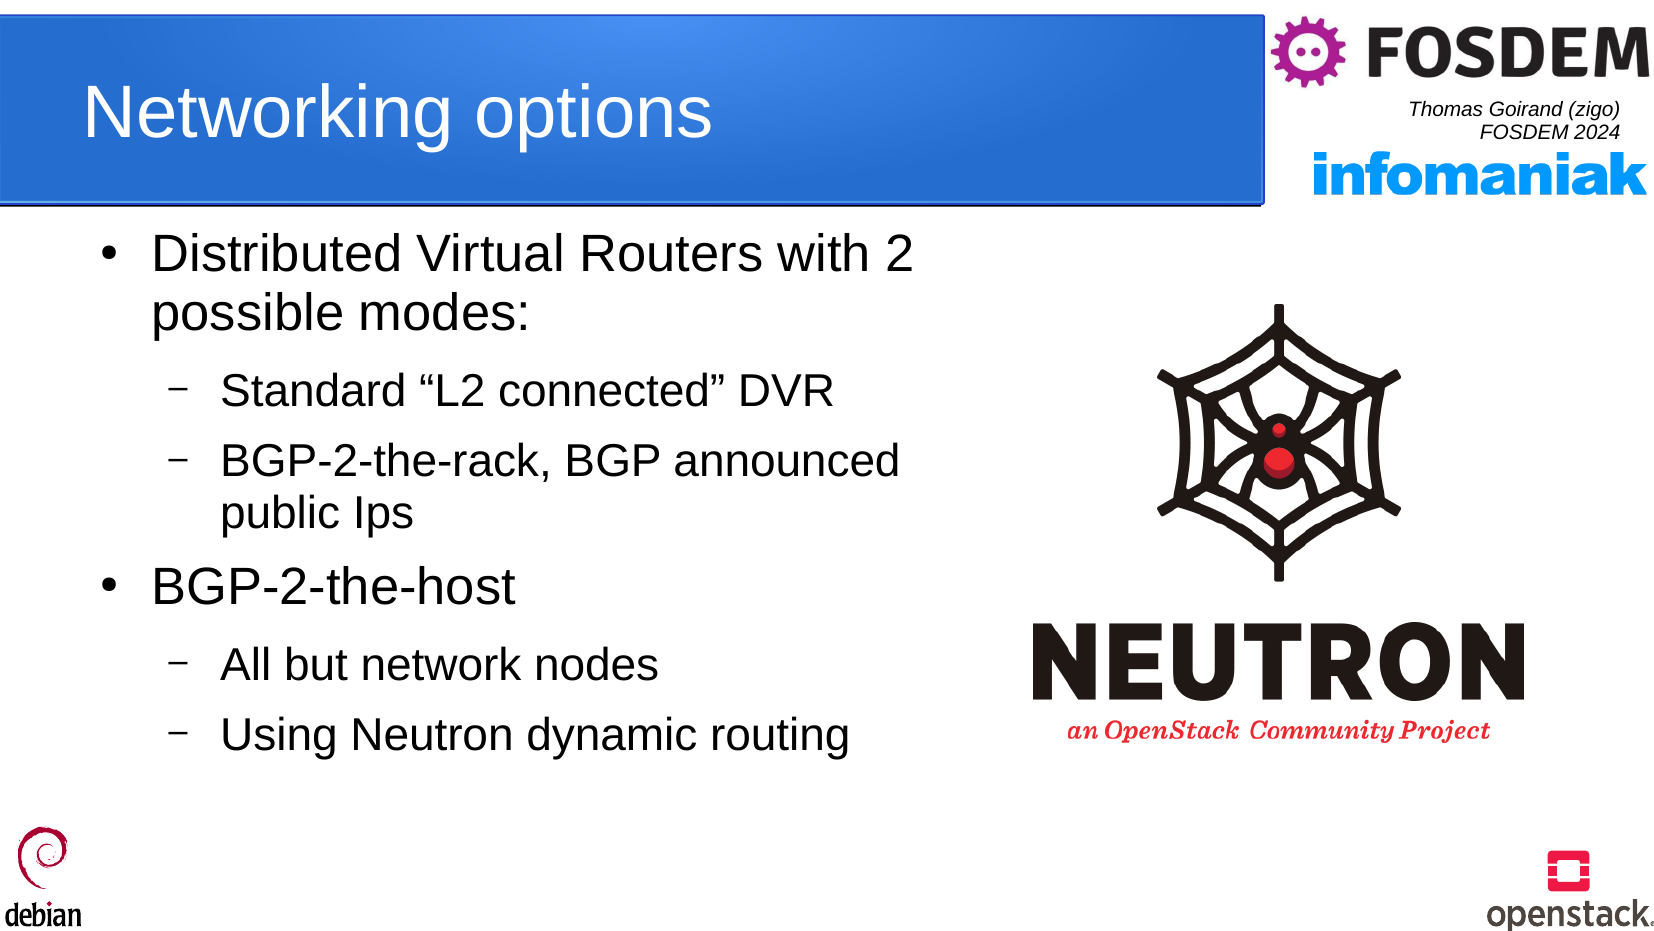

# Networking options
Distributed Virtual Routers with 2 possible modes:
Standard “L2 connected” DVR
BGP-2-the-rack, BGP announced public Ips
BGP-2-the-host
All but network nodes
Using Neutron dynamic routing